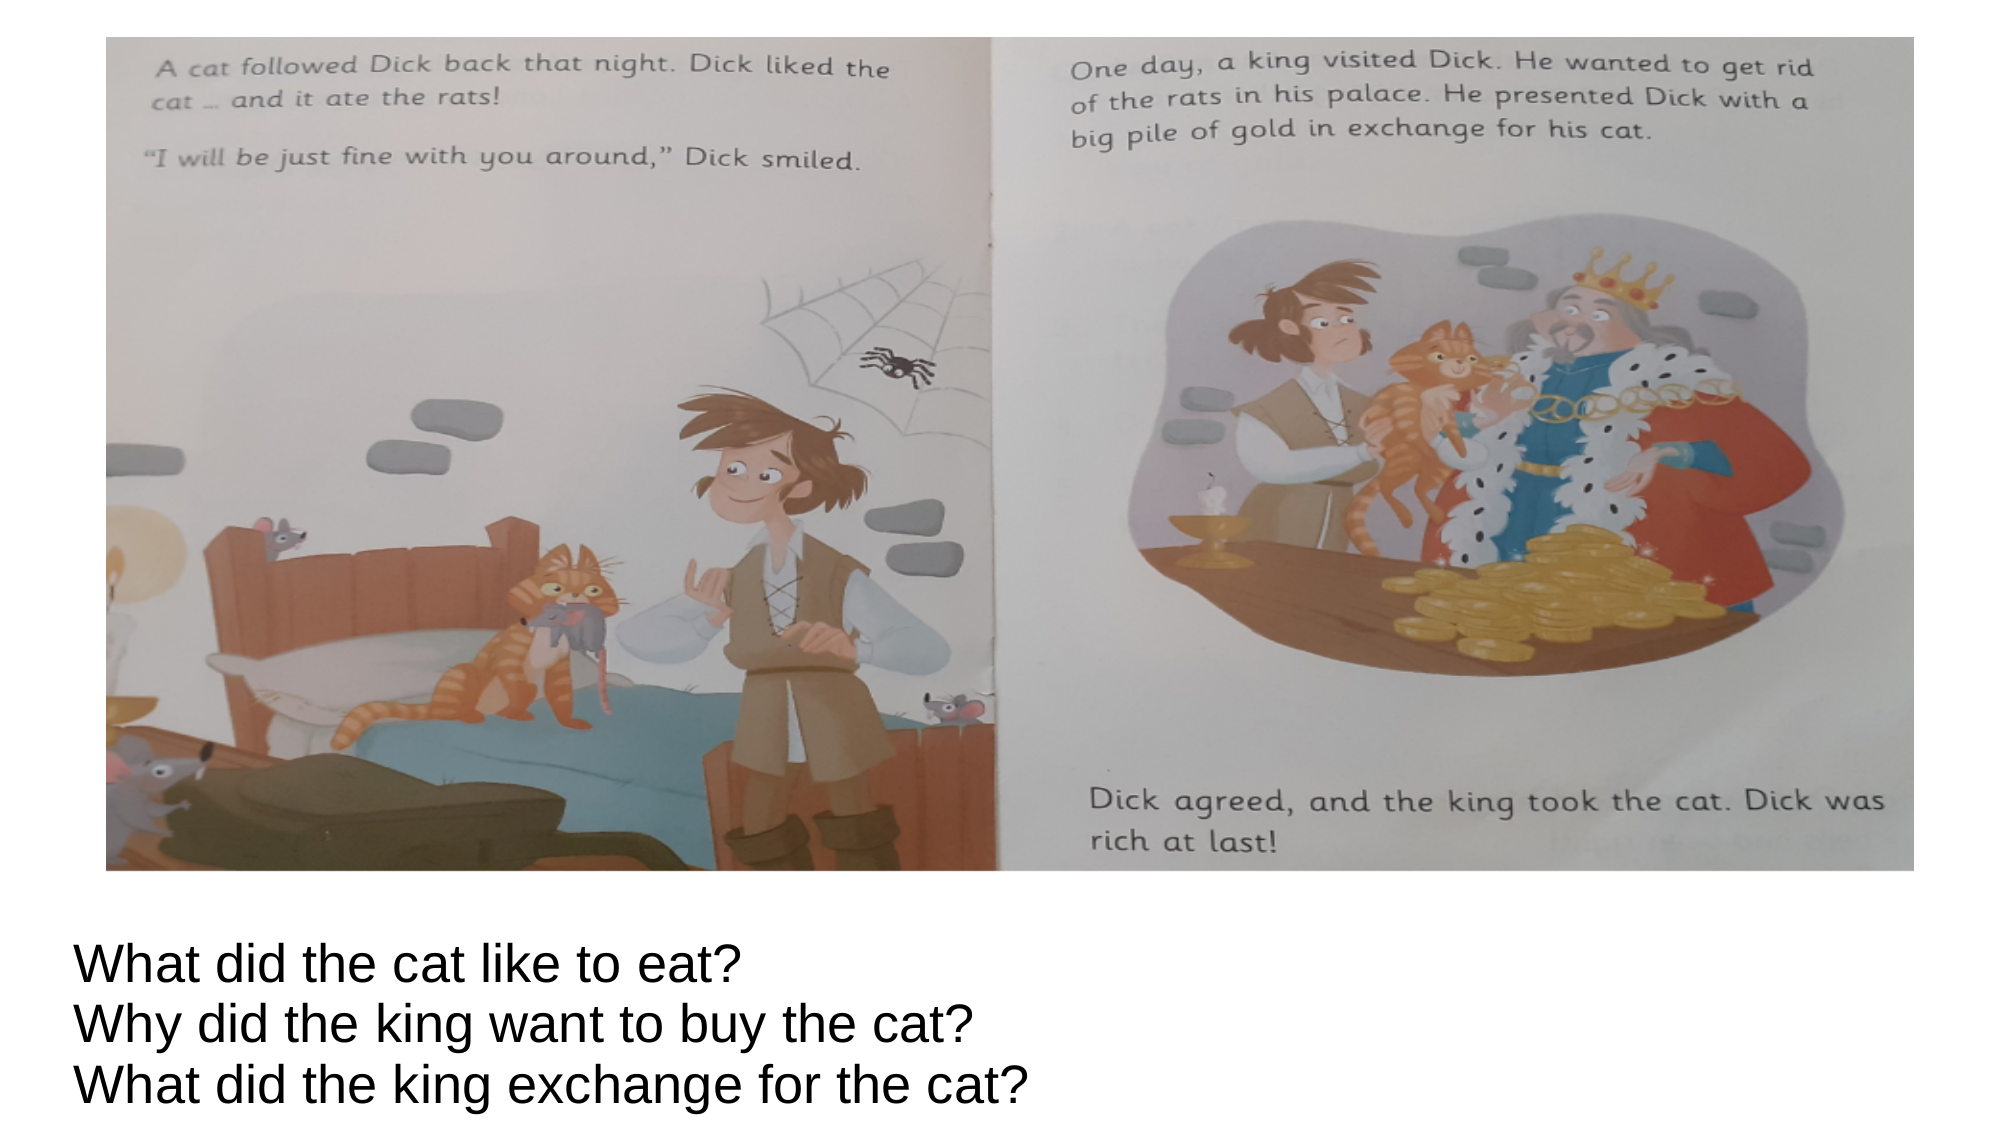

What did the cat like to eat?
Why did the king want to buy the cat?
What did the king exchange for the cat?